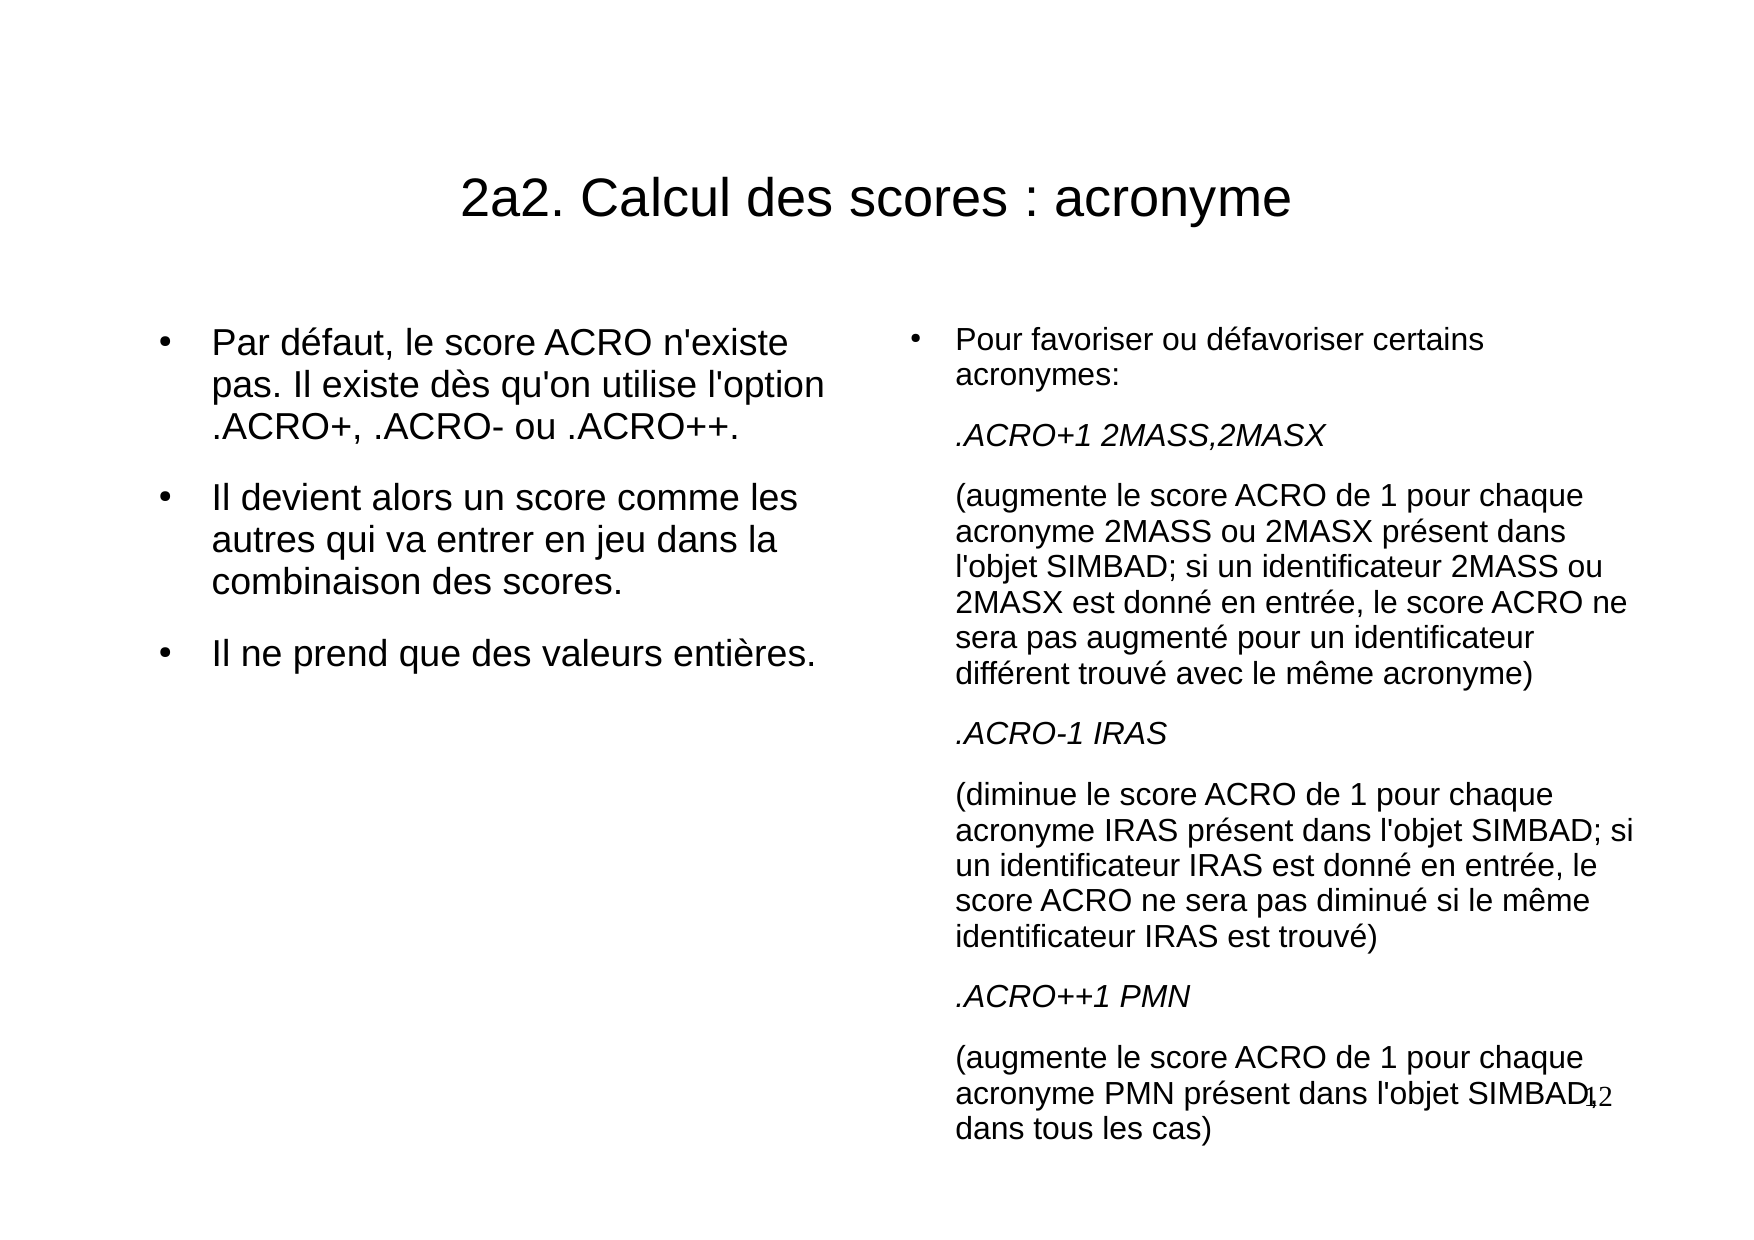

# 2a2. Calcul des scores : acronyme
Par défaut, le score ACRO n'existe pas. Il existe dès qu'on utilise l'option .ACRO+, .ACRO- ou .ACRO++.
Il devient alors un score comme les autres qui va entrer en jeu dans la combinaison des scores.
Il ne prend que des valeurs entières.
Pour favoriser ou défavoriser certains acronymes:
.ACRO+1 2MASS,2MASX
(augmente le score ACRO de 1 pour chaque acronyme 2MASS ou 2MASX présent dans l'objet SIMBAD; si un identificateur 2MASS ou 2MASX est donné en entrée, le score ACRO ne sera pas augmenté pour un identificateur différent trouvé avec le même acronyme)
.ACRO-1 IRAS
(diminue le score ACRO de 1 pour chaque acronyme IRAS présent dans l'objet SIMBAD; si un identificateur IRAS est donné en entrée, le score ACRO ne sera pas diminué si le même identificateur IRAS est trouvé)
.ACRO++1 PMN
(augmente le score ACRO de 1 pour chaque acronyme PMN présent dans l'objet SIMBAD, dans tous les cas)
12